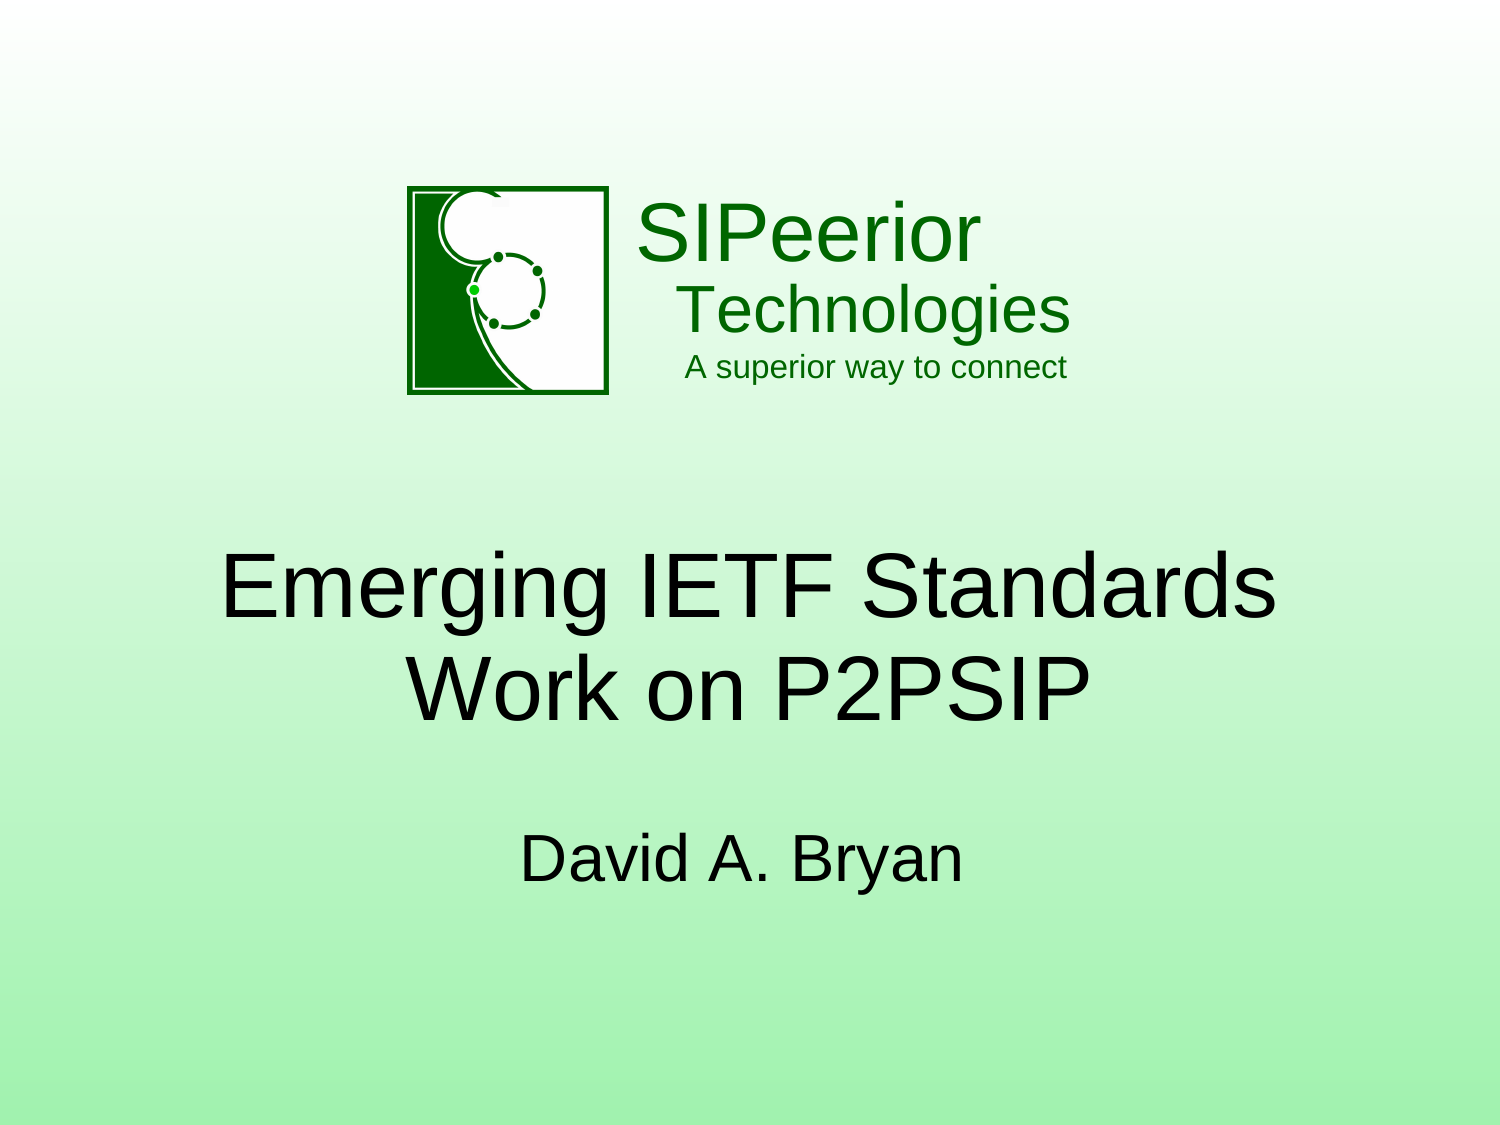

# Emerging IETF Standards Work on P2PSIP
David A. Bryan